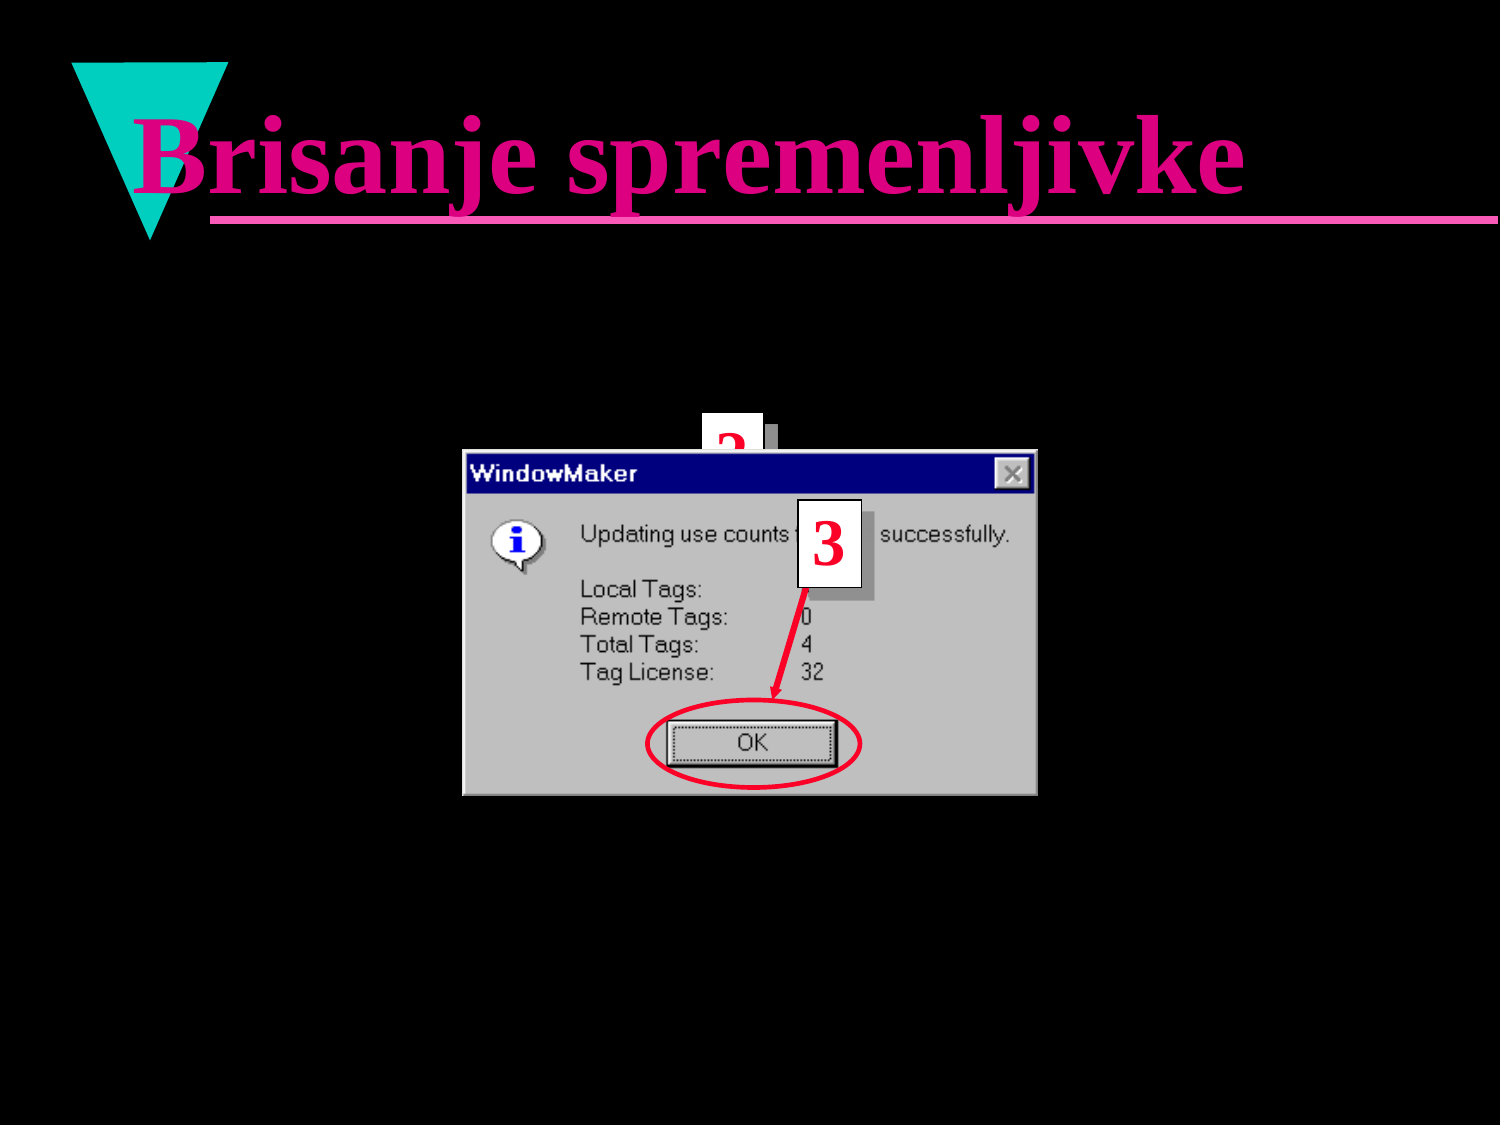

# Brisanje spremenljivke
2
3
Animacija
15